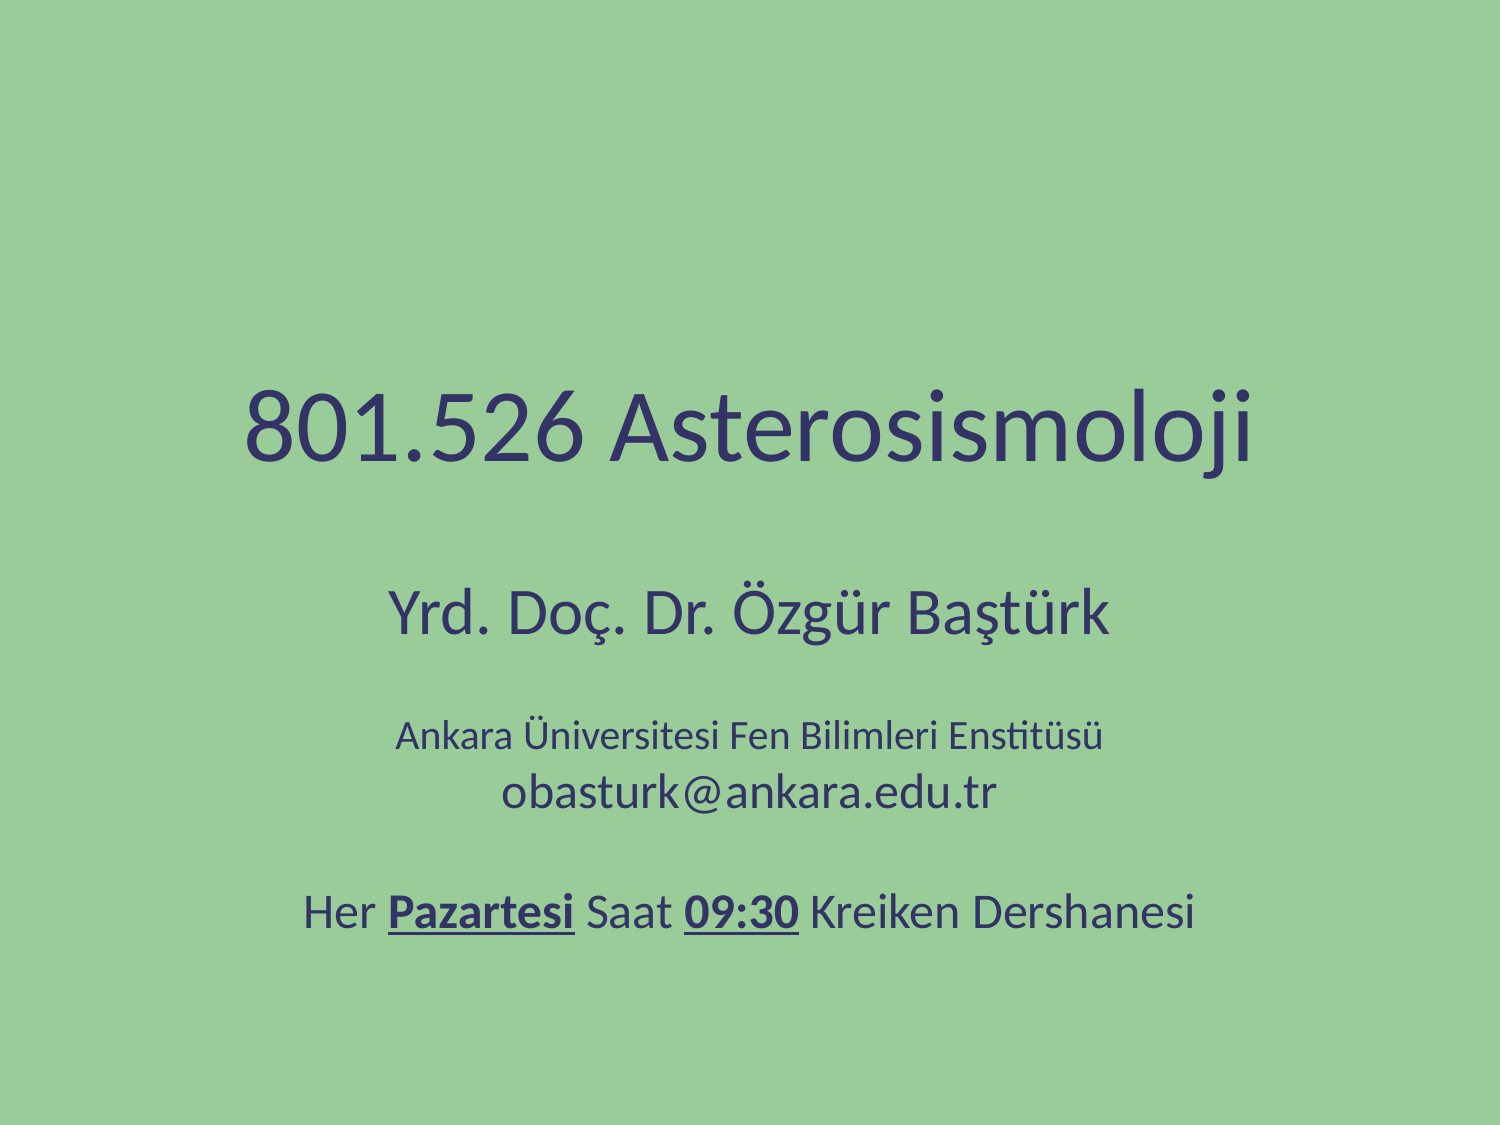

# 801.526 Asterosismoloji
Yrd. Doç. Dr. Özgür Baştürk
Ankara Üniversitesi Fen Bilimleri Enstitüsü
obasturk@ankara.edu.tr
Her Pazartesi Saat 09:30 Kreiken Dershanesi